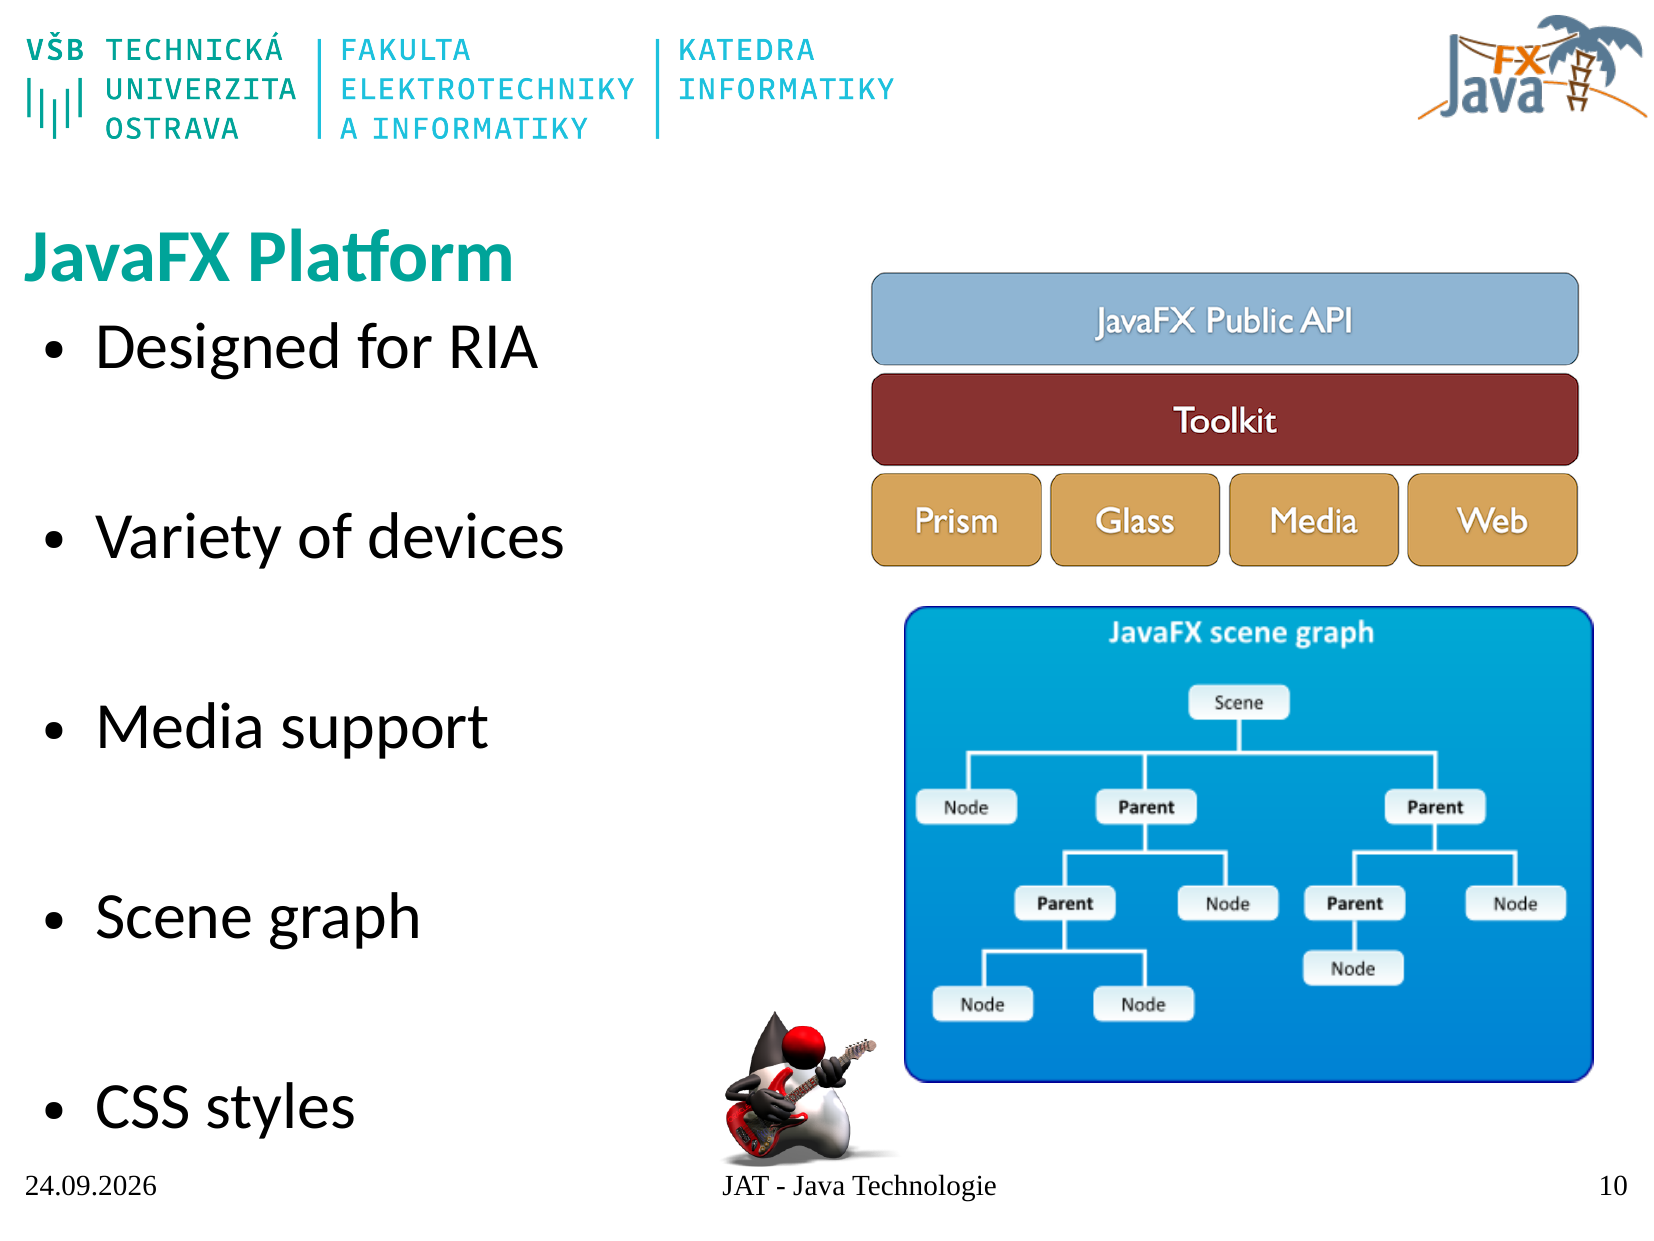

JavaFX Platform
# Designed for RIA
Variety of devices
Media support
Scene graph
CSS styles
JAT - Java Technologie
10